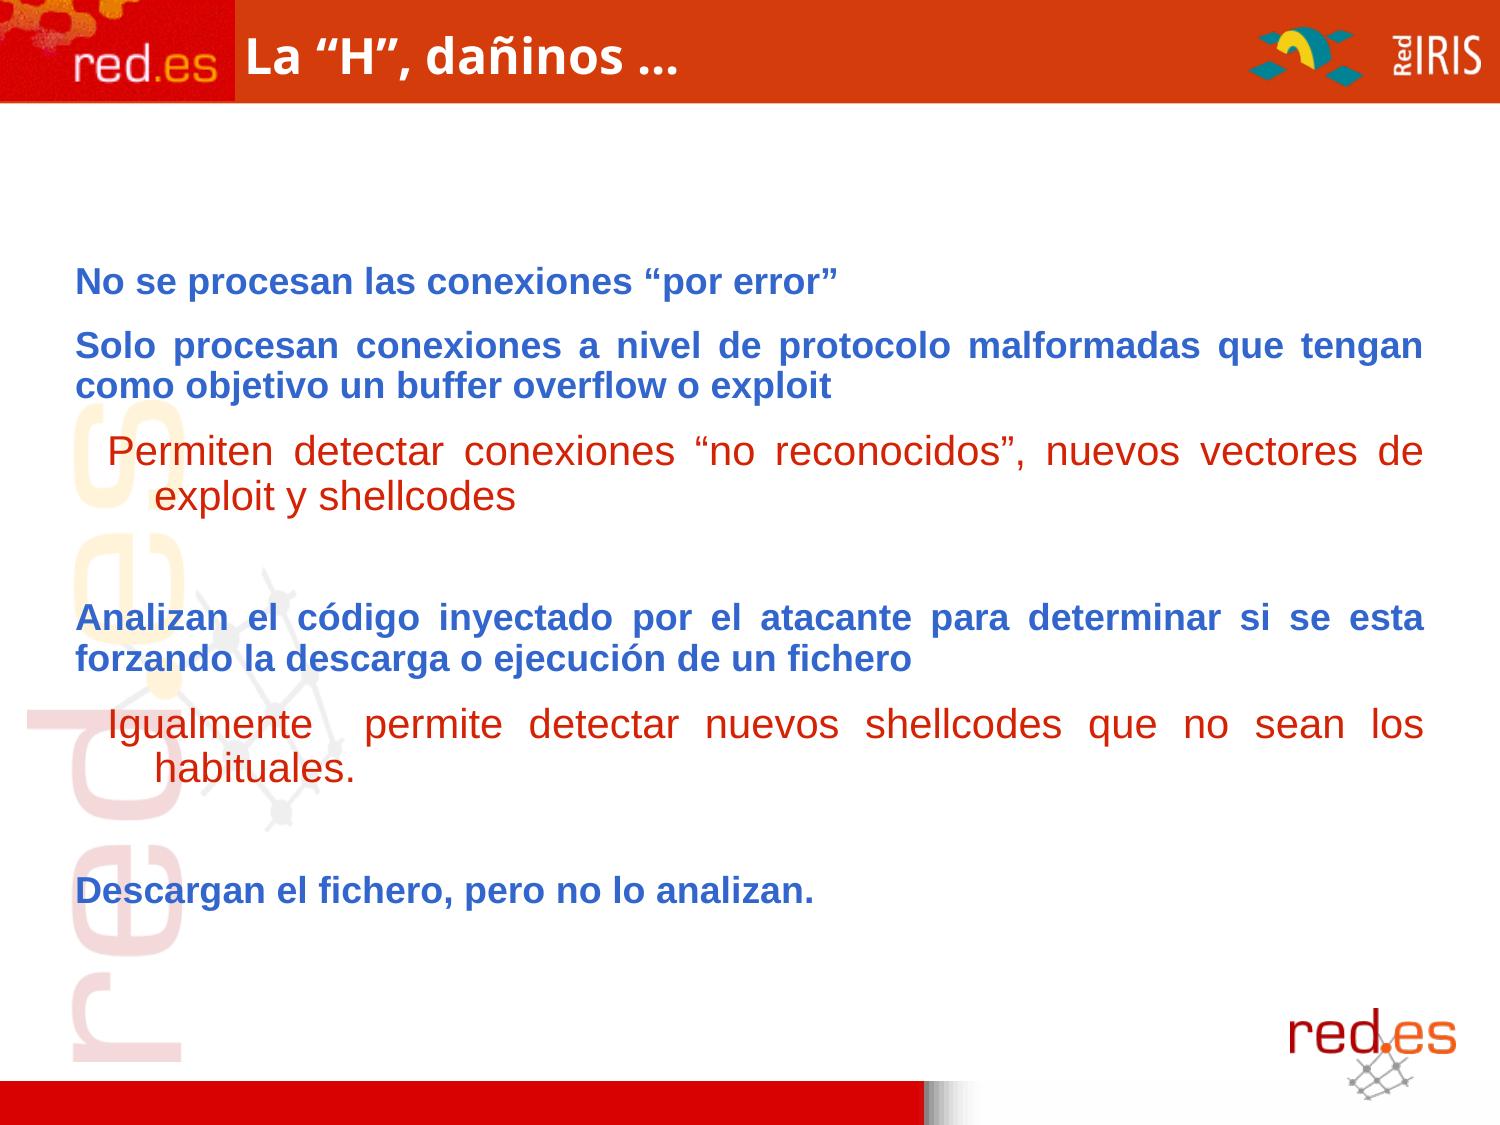

# La “H”, dañinos ...
No se procesan las conexiones “por error”
Solo procesan conexiones a nivel de protocolo malformadas que tengan como objetivo un buffer overflow o exploit
Permiten detectar conexiones “no reconocidos”, nuevos vectores de exploit y shellcodes
Analizan el código inyectado por el atacante para determinar si se esta forzando la descarga o ejecución de un fichero
Igualmente permite detectar nuevos shellcodes que no sean los habituales.
Descargan el fichero, pero no lo analizan.